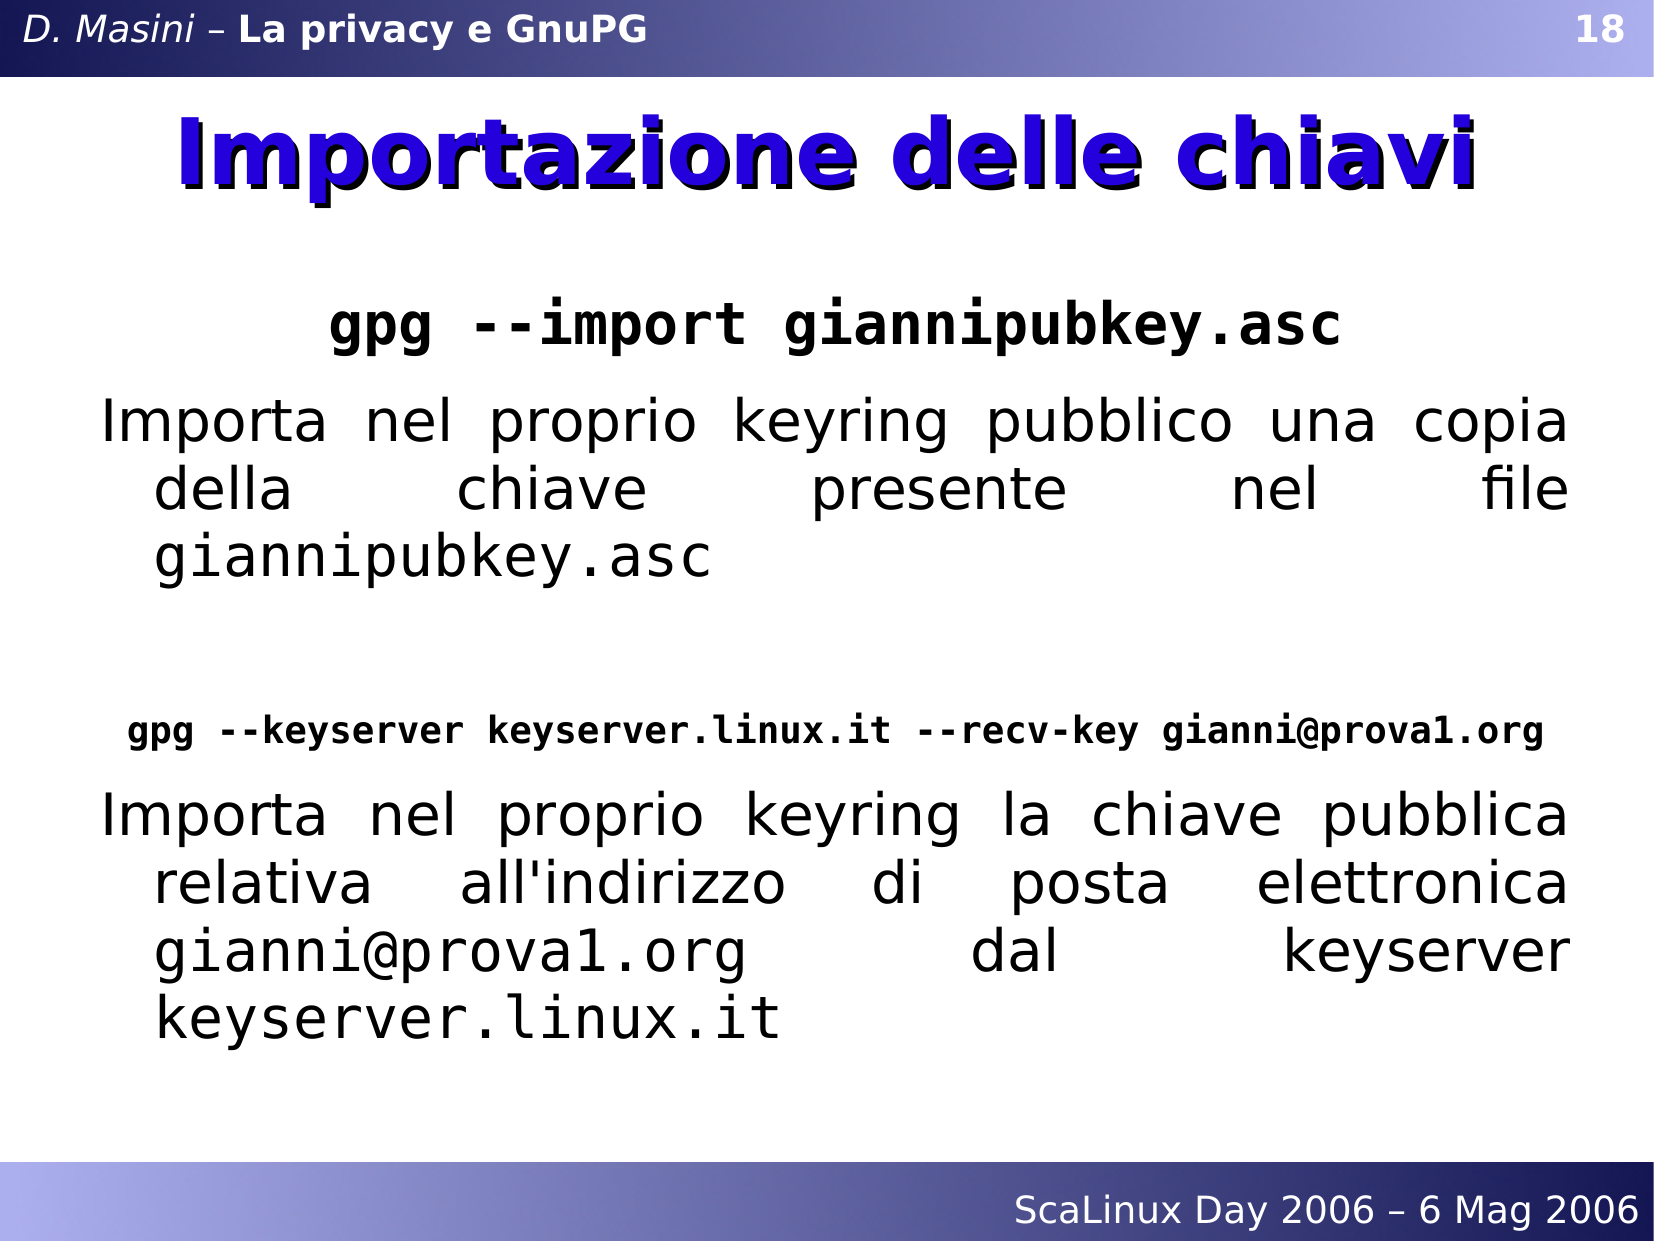

D. Masini – La privacy e GnuPG
# Importazione delle chiavi
gpg --import giannipubkey.asc
Importa nel proprio keyring pubblico una copia della chiave presente nel file giannipubkey.asc
gpg --keyserver keyserver.linux.it --recv-key gianni@prova1.org
Importa nel proprio keyring la chiave pubblica relativa all'indirizzo di posta elettronica gianni@prova1.org dal keyserver keyserver.linux.it
ScaLinux Day 2006 – 6 Mag 2006